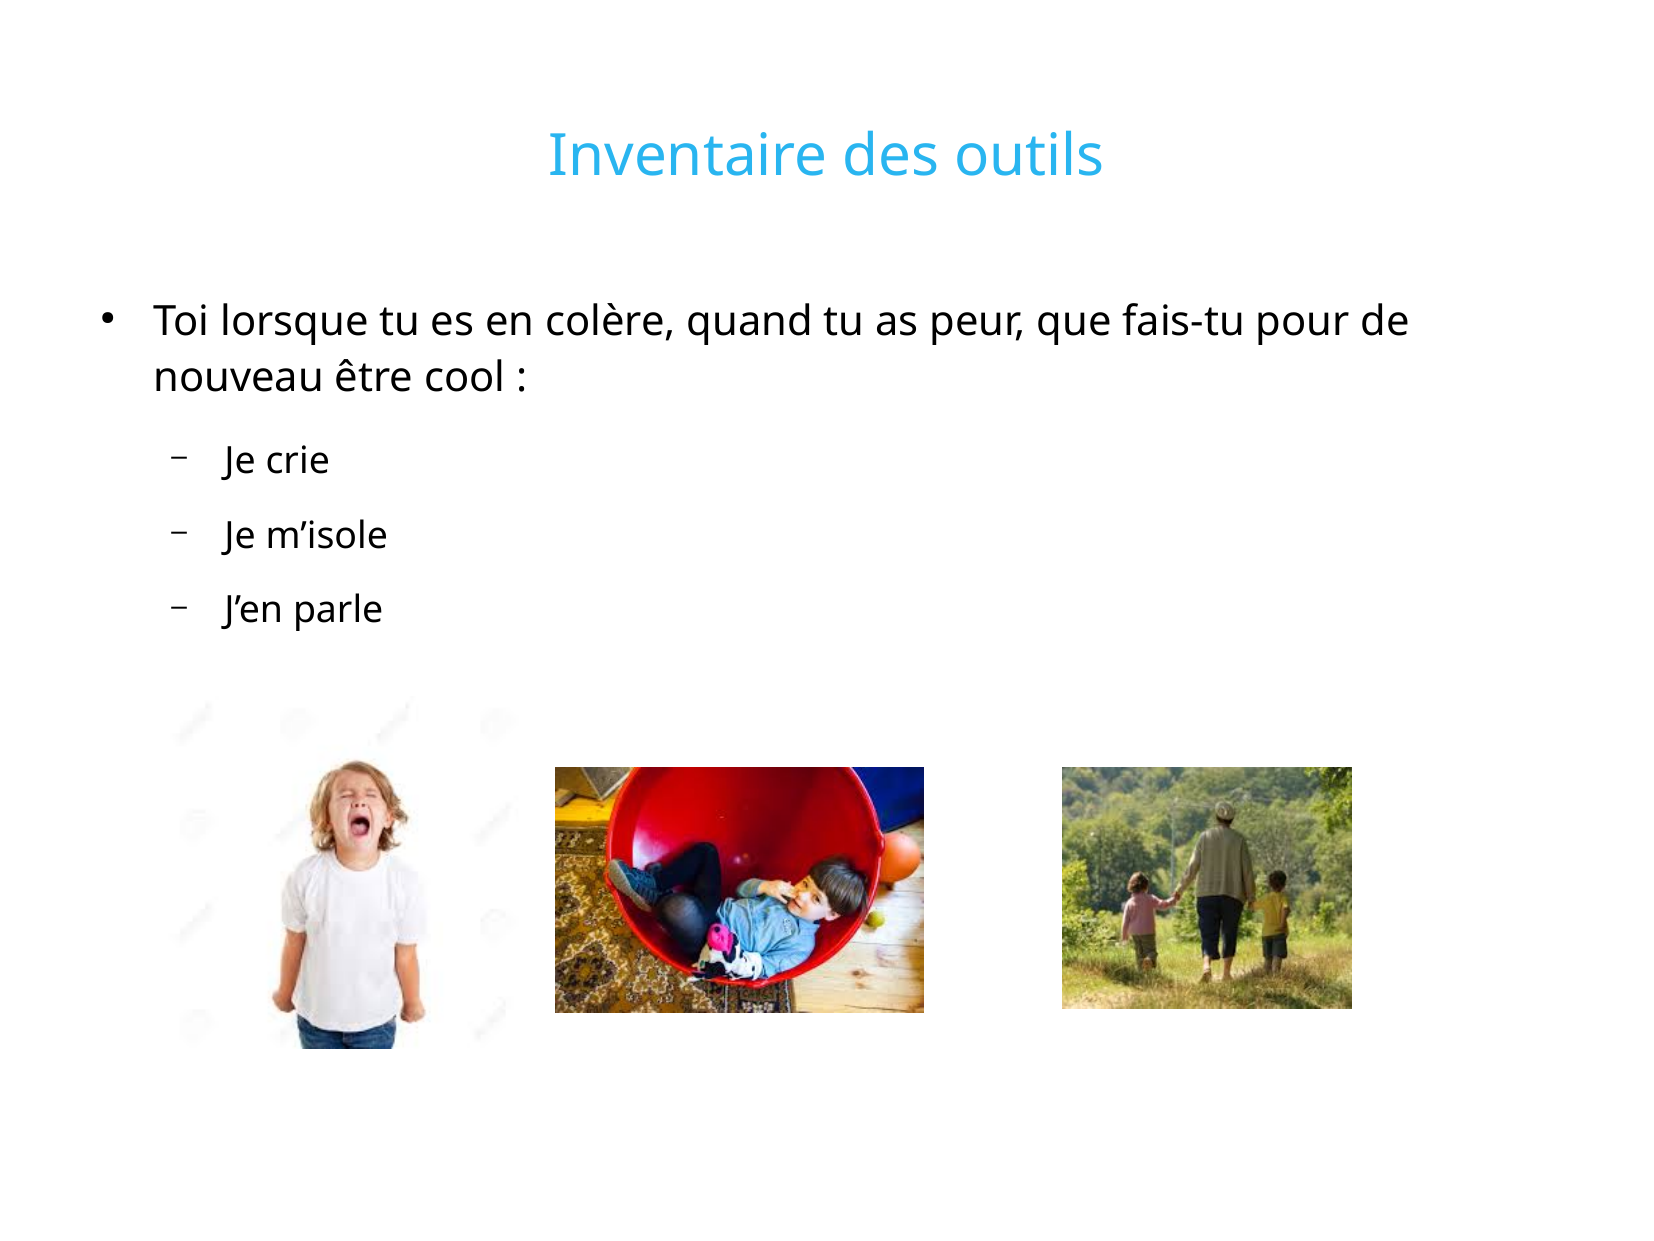

# Inventaire des outils
Toi lorsque tu es en colère, quand tu as peur, que fais-tu pour de nouveau être cool :
Je crie
Je m’isole
J’en parle